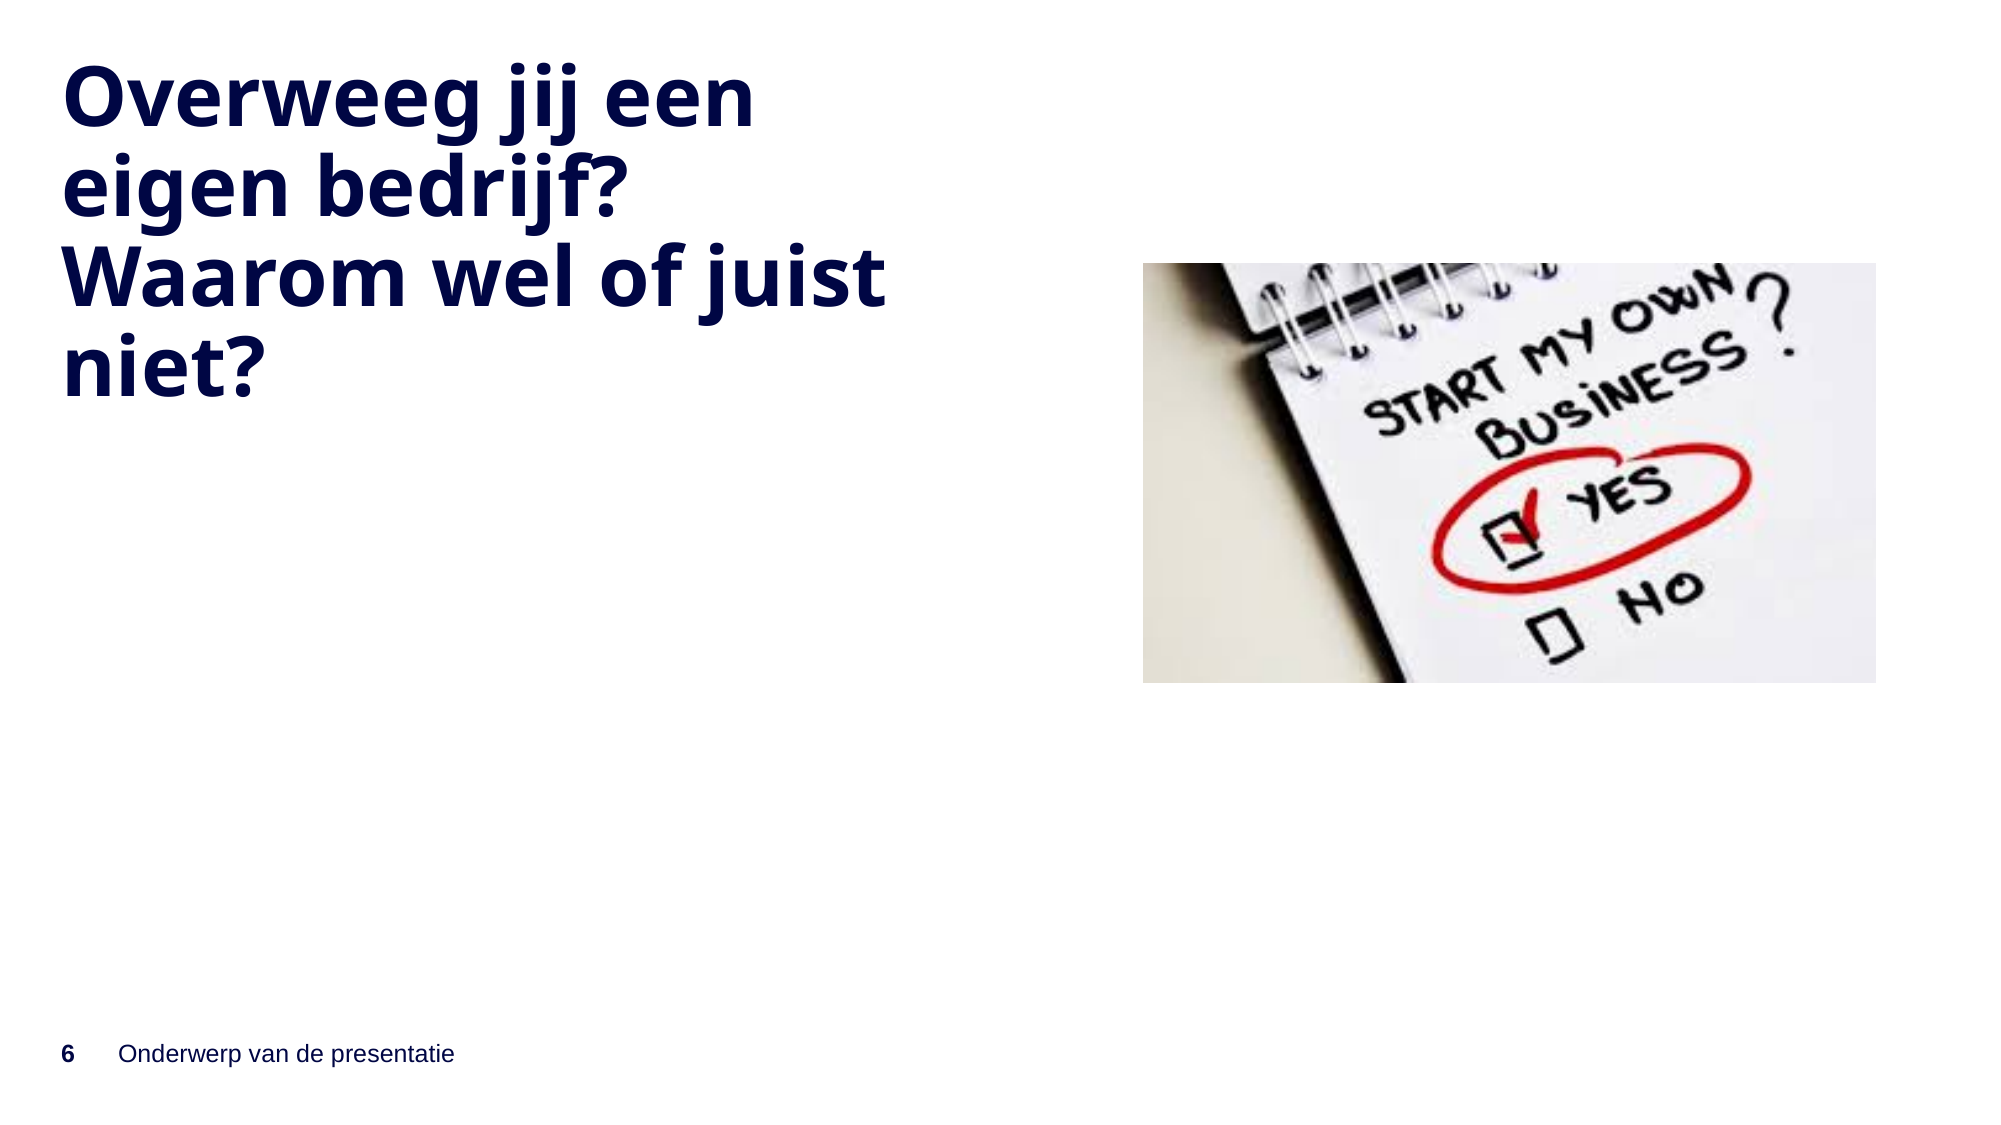

# Overweeg jij een eigen bedrijf? Waarom wel of juist niet?
Onderwerp van de presentatie